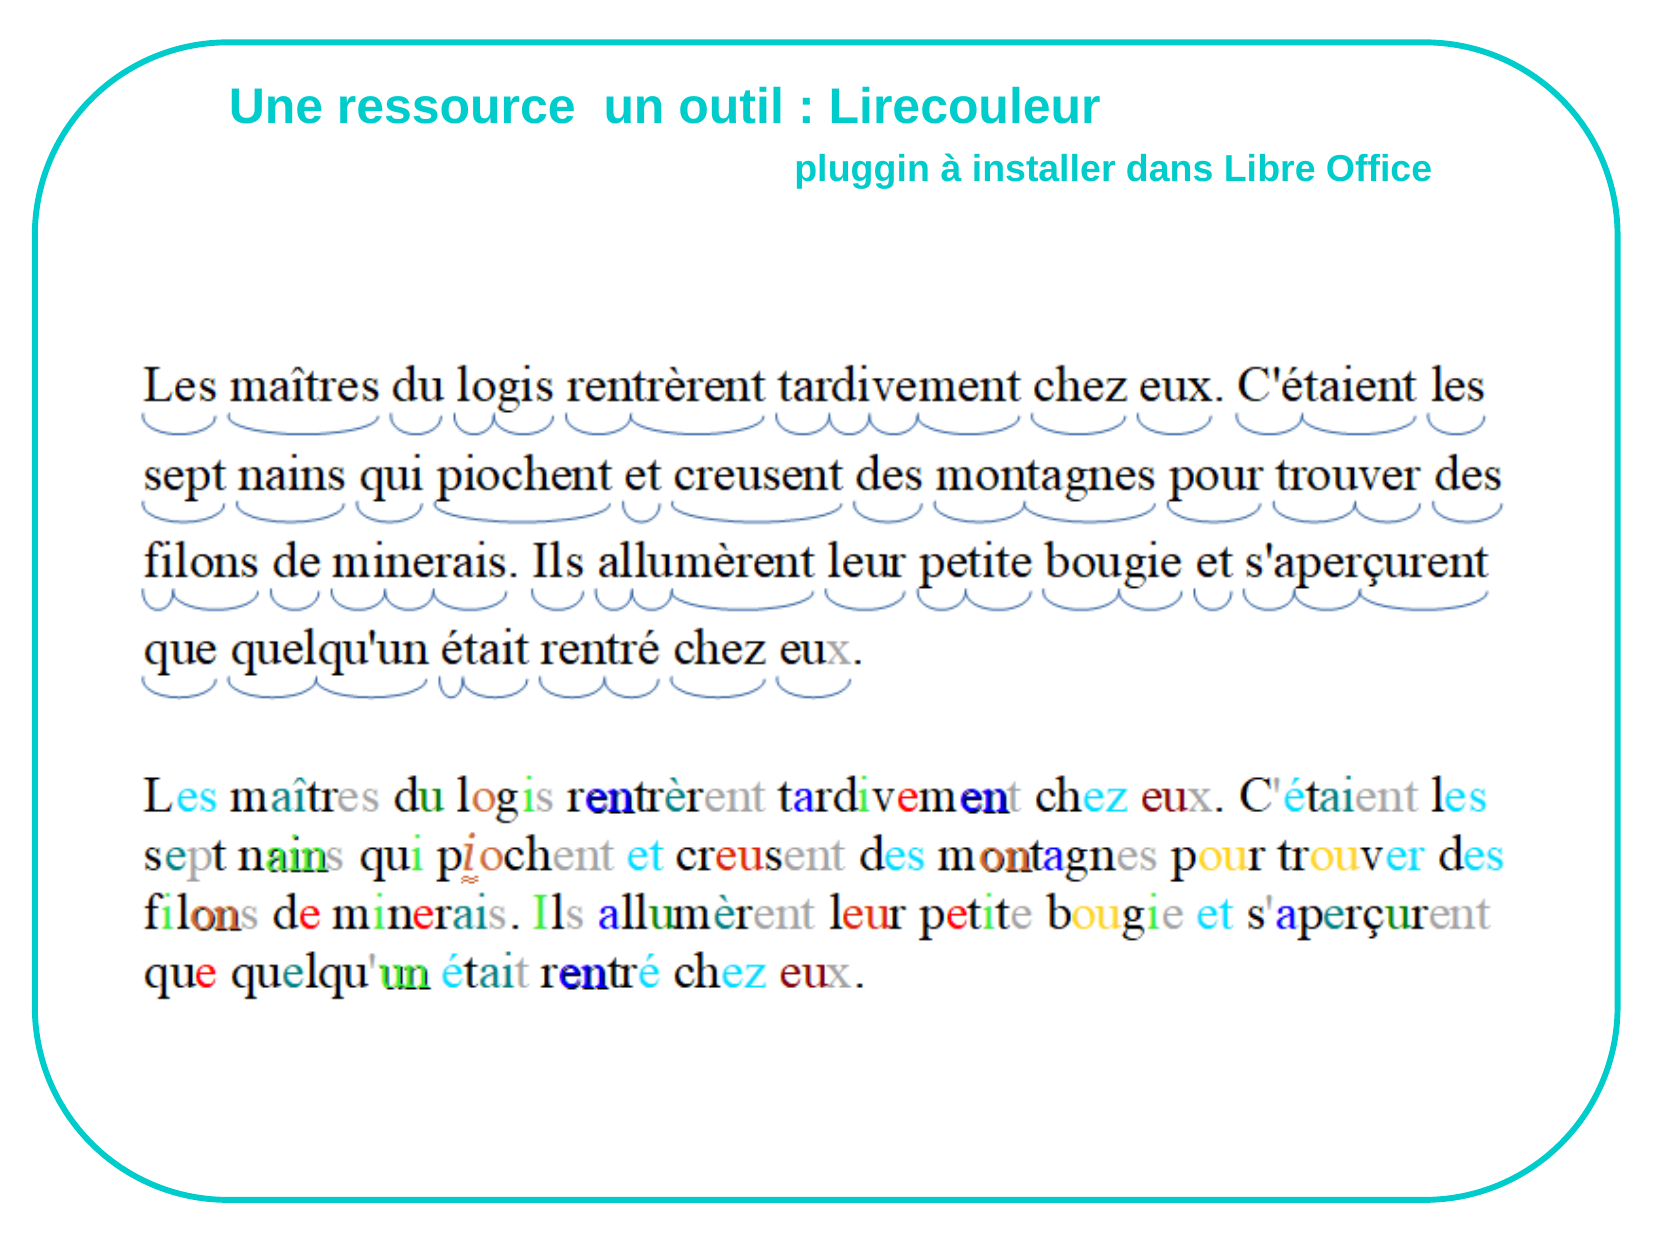

Une ressource  un outil : Lirecouleur
pluggin à installer dans Libre Office